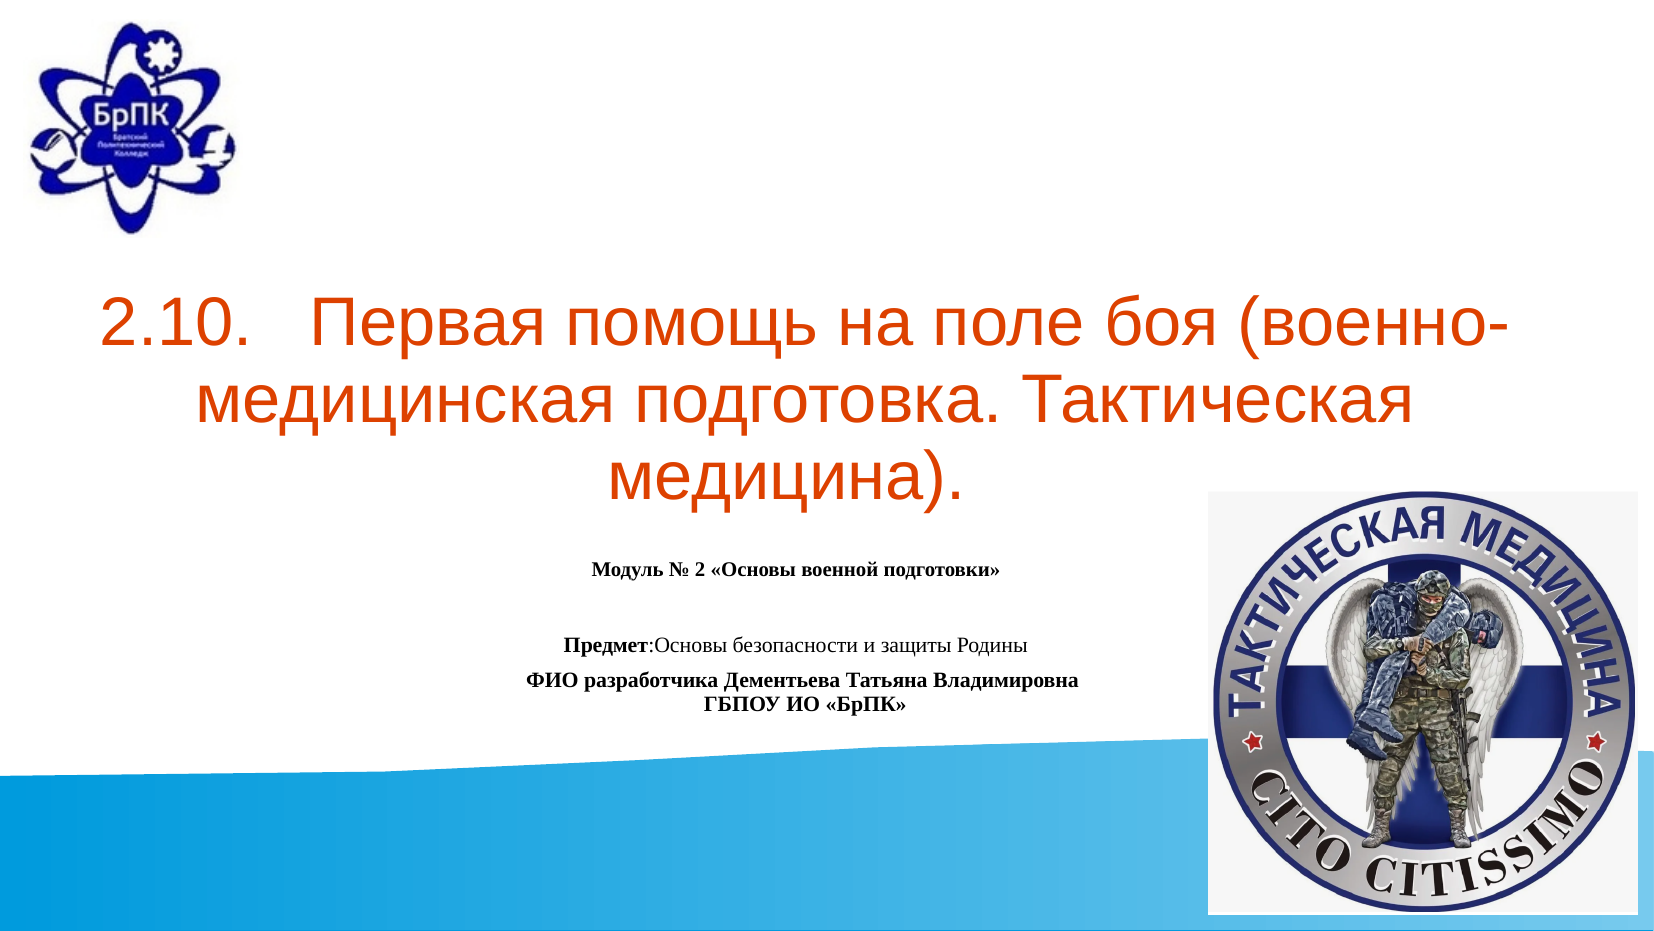

# 2.10. Первая помощь на поле боя (военно- медицинская подготовка. Тактическая медицина). Модуль № 2 «Основы военной подготовки» Предмет:Основы безопасности и защиты Родины ФИО разработчика Дементьева Татьяна Владимировна ГБПОУ ИО «БрПК»